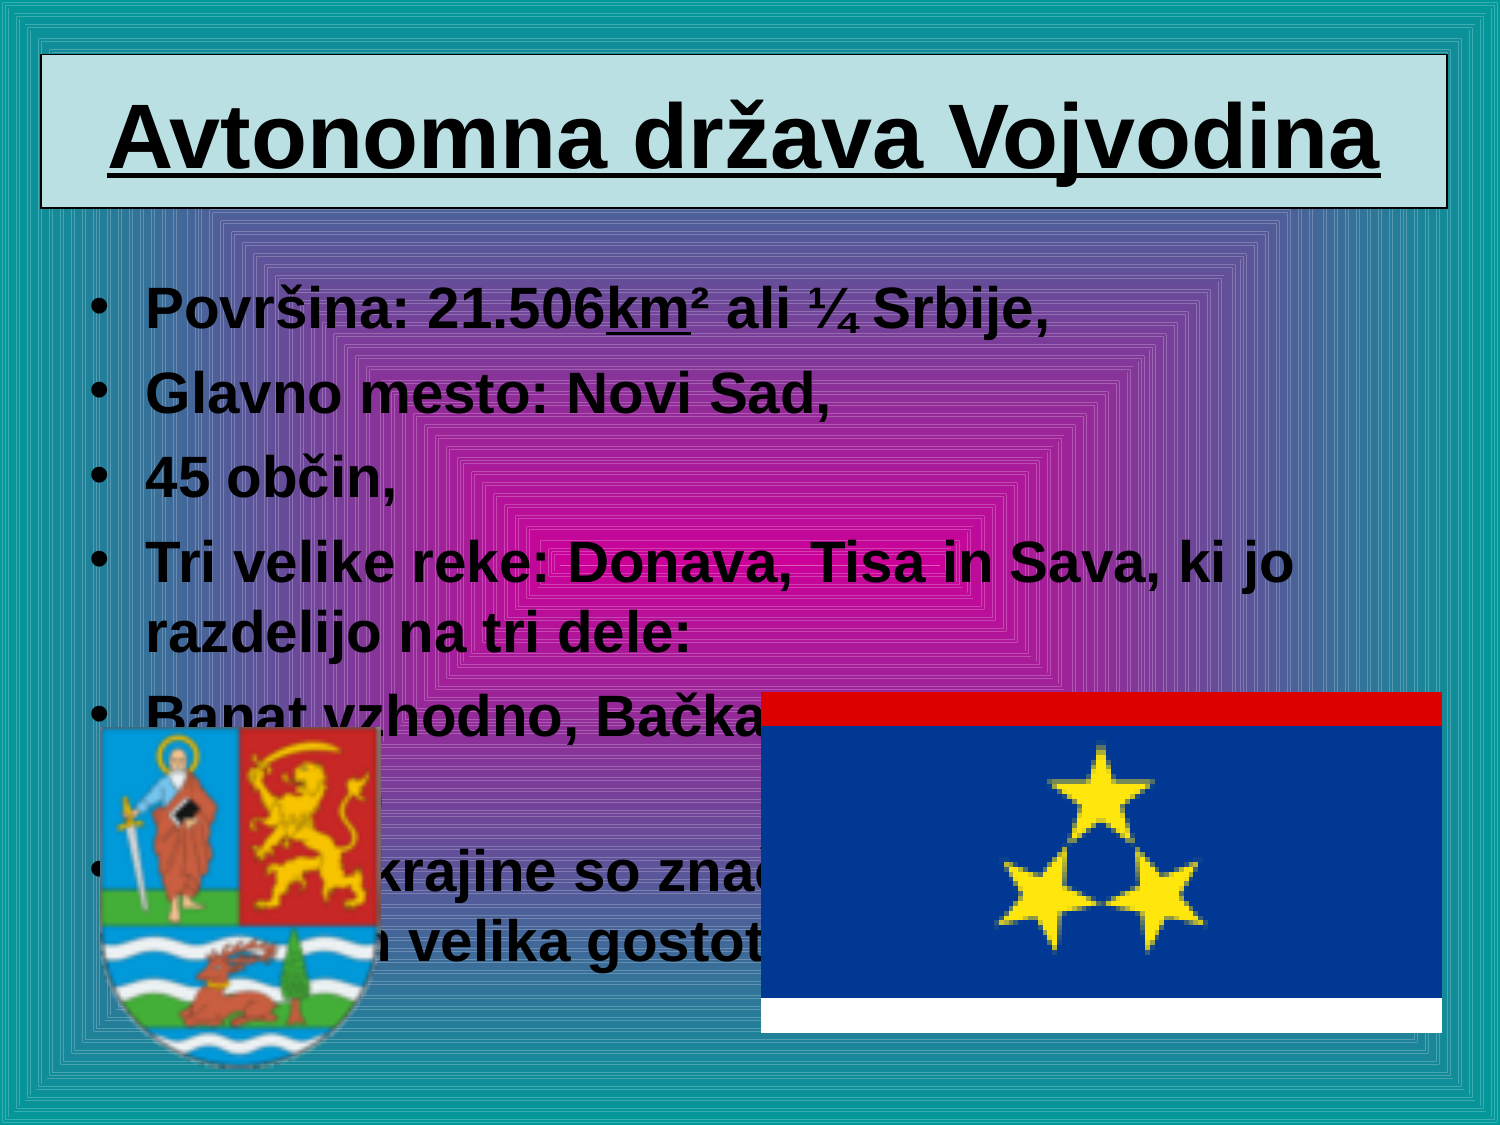

# Avtonomna pokrajina Vojvodina
Avtonomna država Vojvodina
Površina: 21.506km² ali ¼ Srbije,
Glavno mesto: Novi Sad,
45 občin,
Tri velike reke: Donava, Tisa in Sava, ki jo razdelijo na tri dele:
Banat vzhodno, Bačka zahodno ter Srem severno,
Za te pokrajine so značilna velika obdelava zemlje in velika gostota naseljenosti.